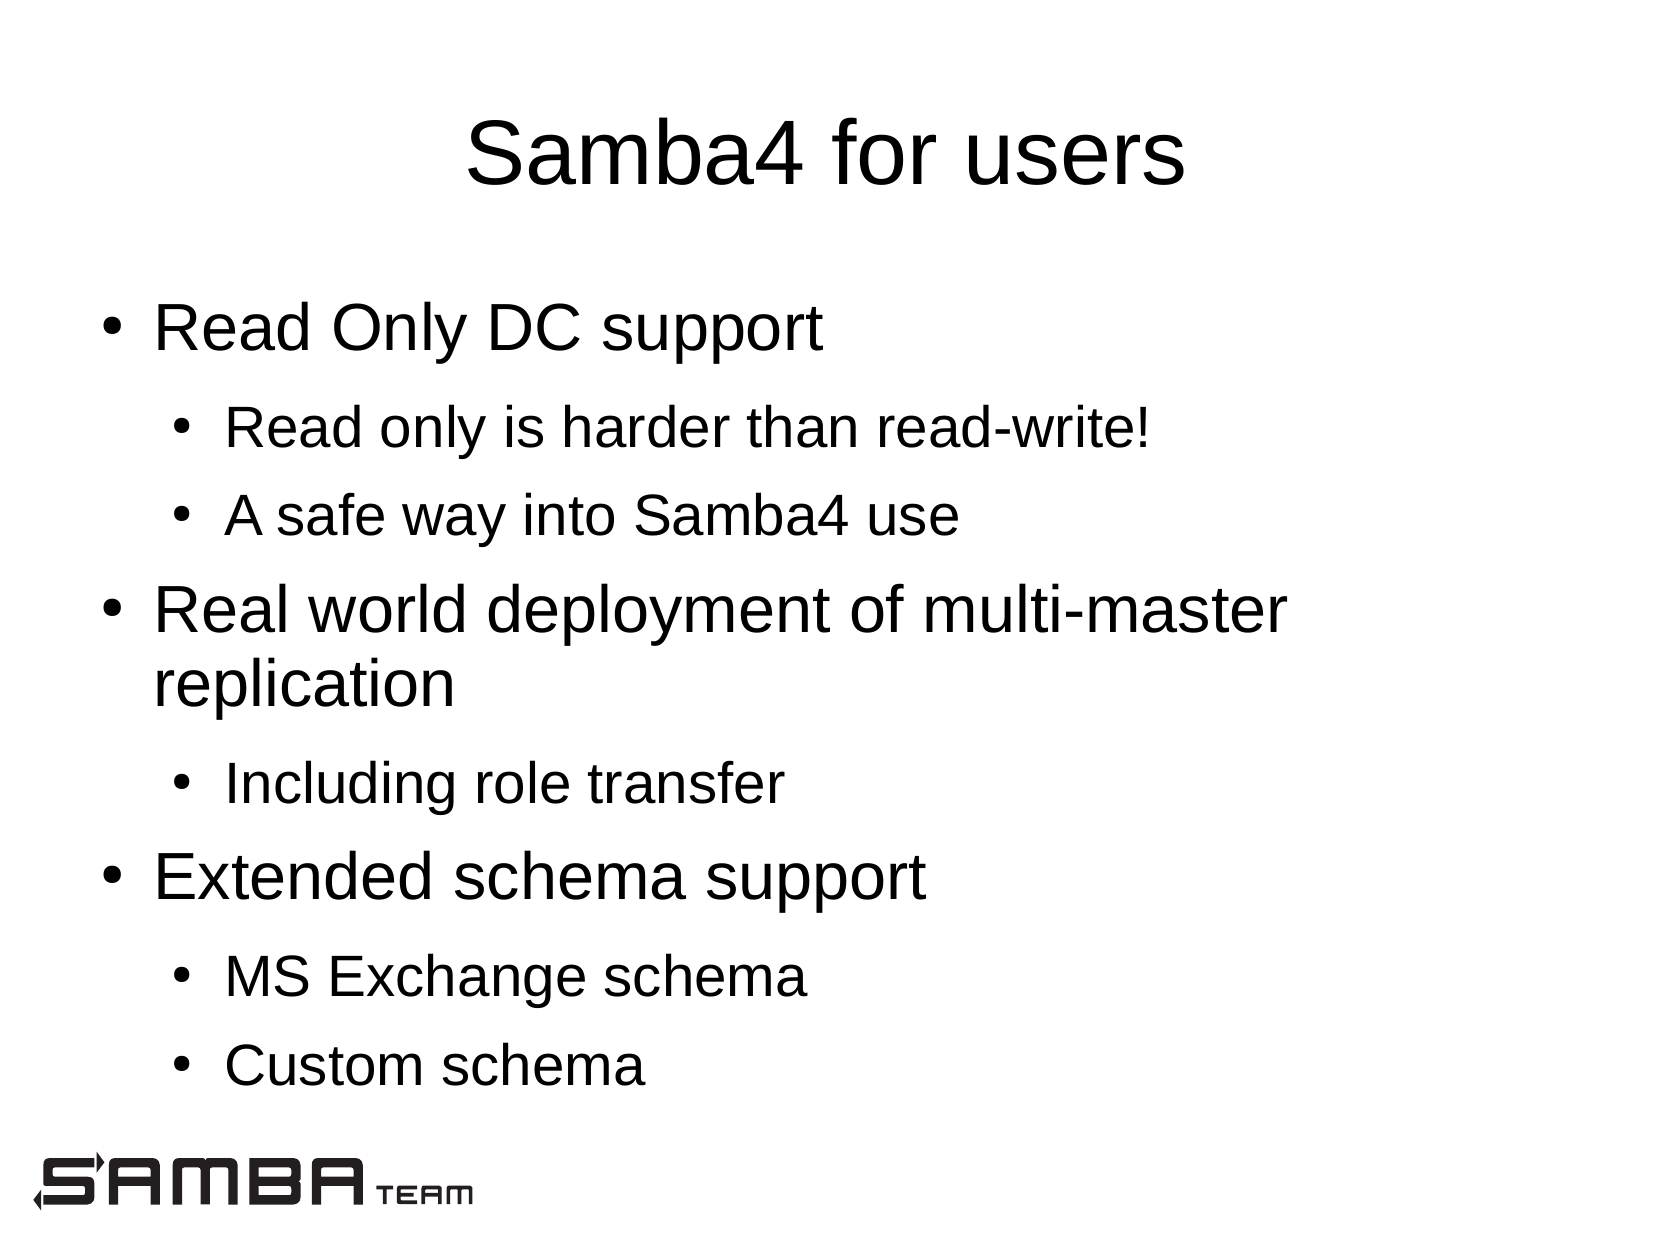

# Samba4 for users
Read Only DC support
Read only is harder than read-write!
A safe way into Samba4 use
Real world deployment of multi-master replication
Including role transfer
Extended schema support
MS Exchange schema
Custom schema